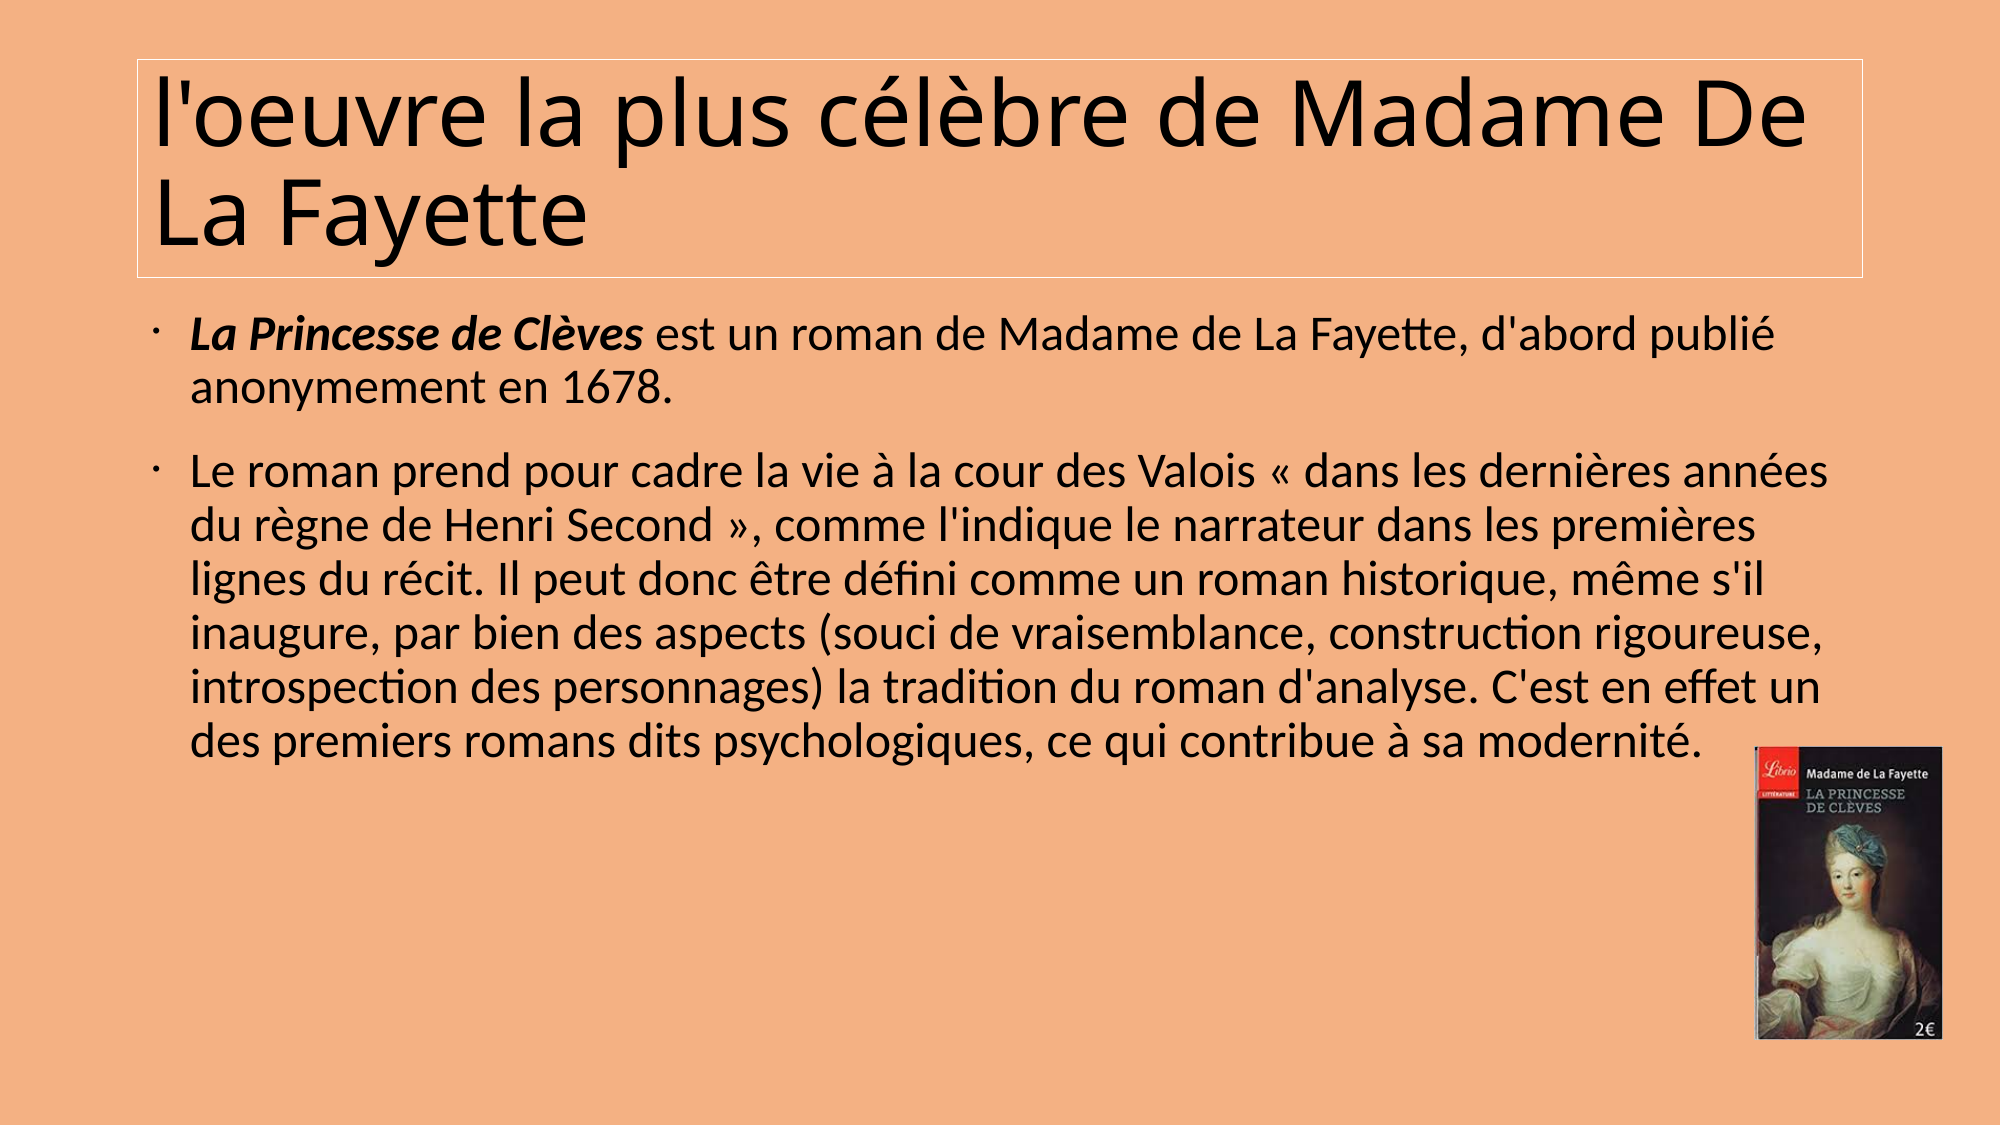

# l'oeuvre la plus célèbre de Madame De La Fayette
La Princesse de Clèves est un roman de Madame de La Fayette, d'abord publié anonymement en 1678.
Le roman prend pour cadre la vie à la cour des Valois « dans les dernières années du règne de Henri Second », comme l'indique le narrateur dans les premières lignes du récit. Il peut donc être défini comme un roman historique, même s'il inaugure, par bien des aspects (souci de vraisemblance, construction rigoureuse, introspection des personnages) la tradition du roman d'analyse. C'est en effet un des premiers romans dits psychologiques, ce qui contribue à sa modernité.